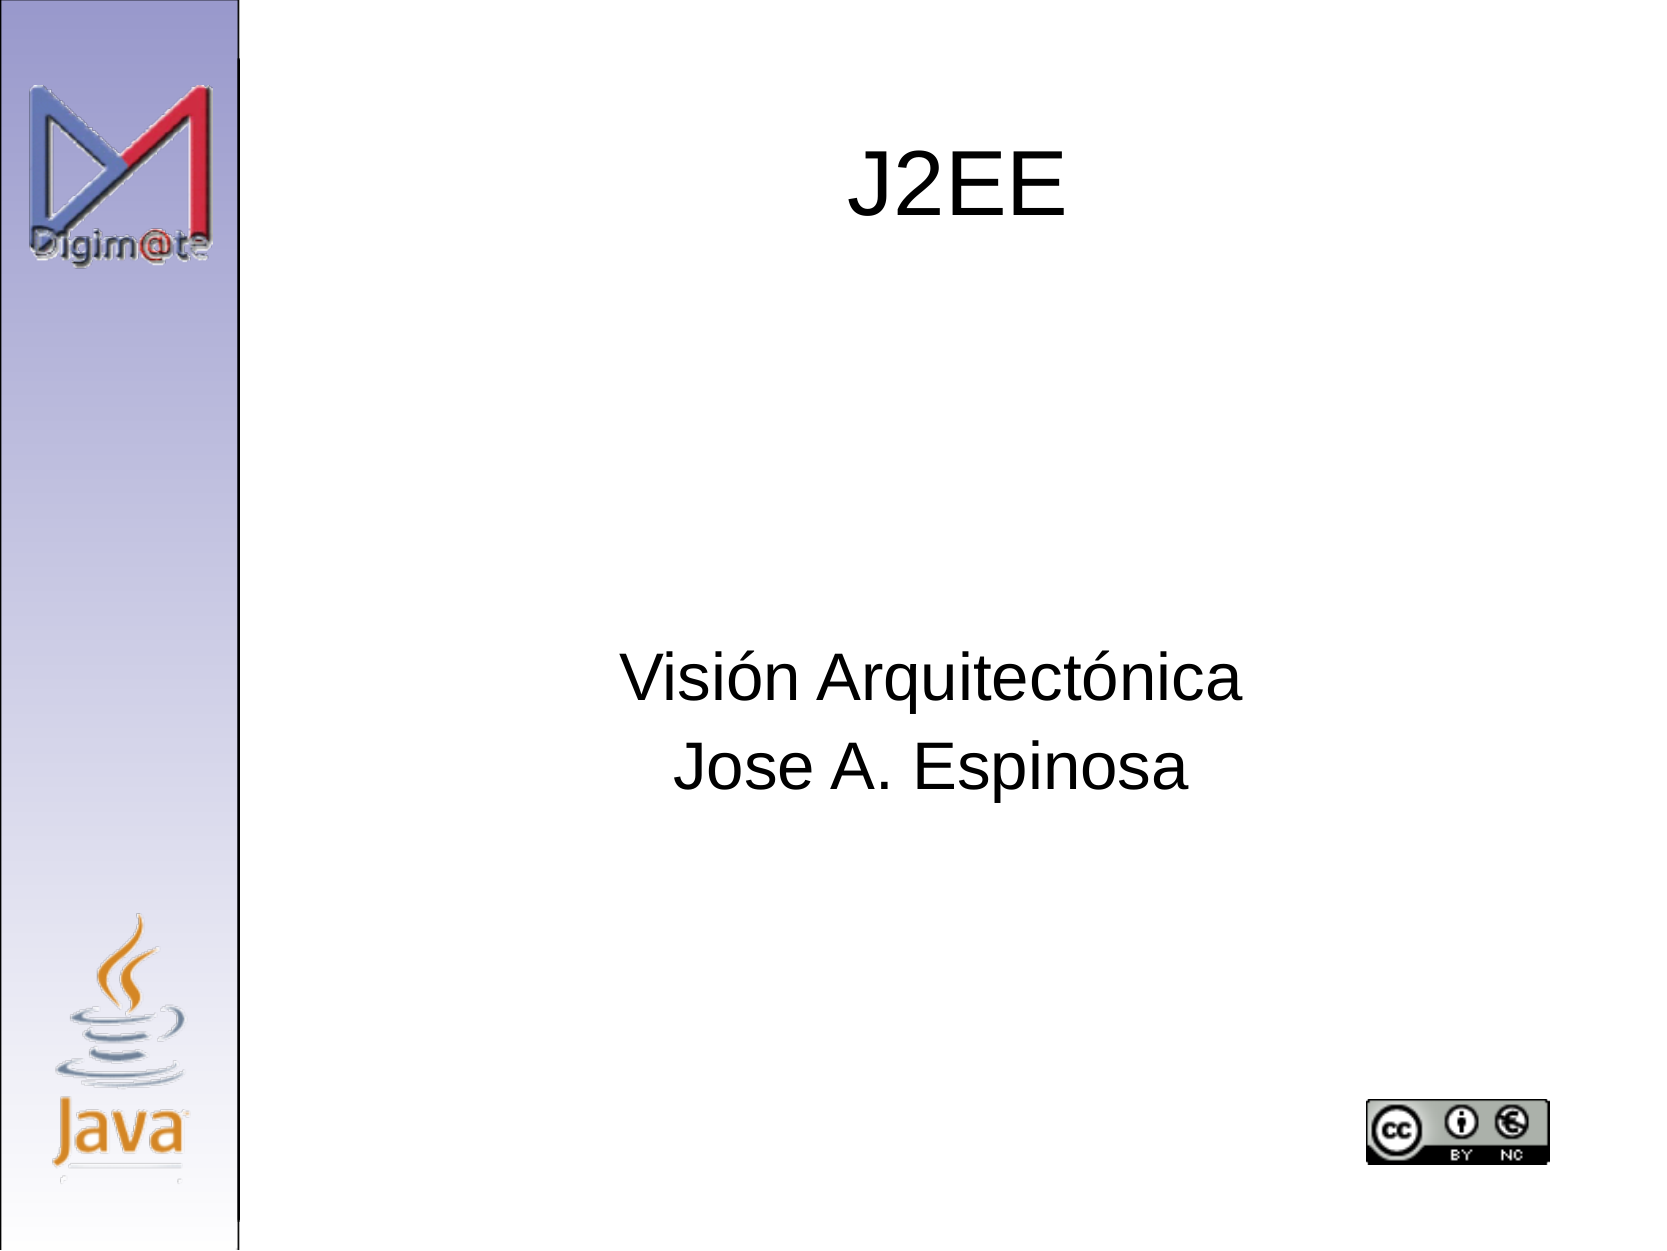

# J2EE
Visión Arquitectónica
Jose A. Espinosa